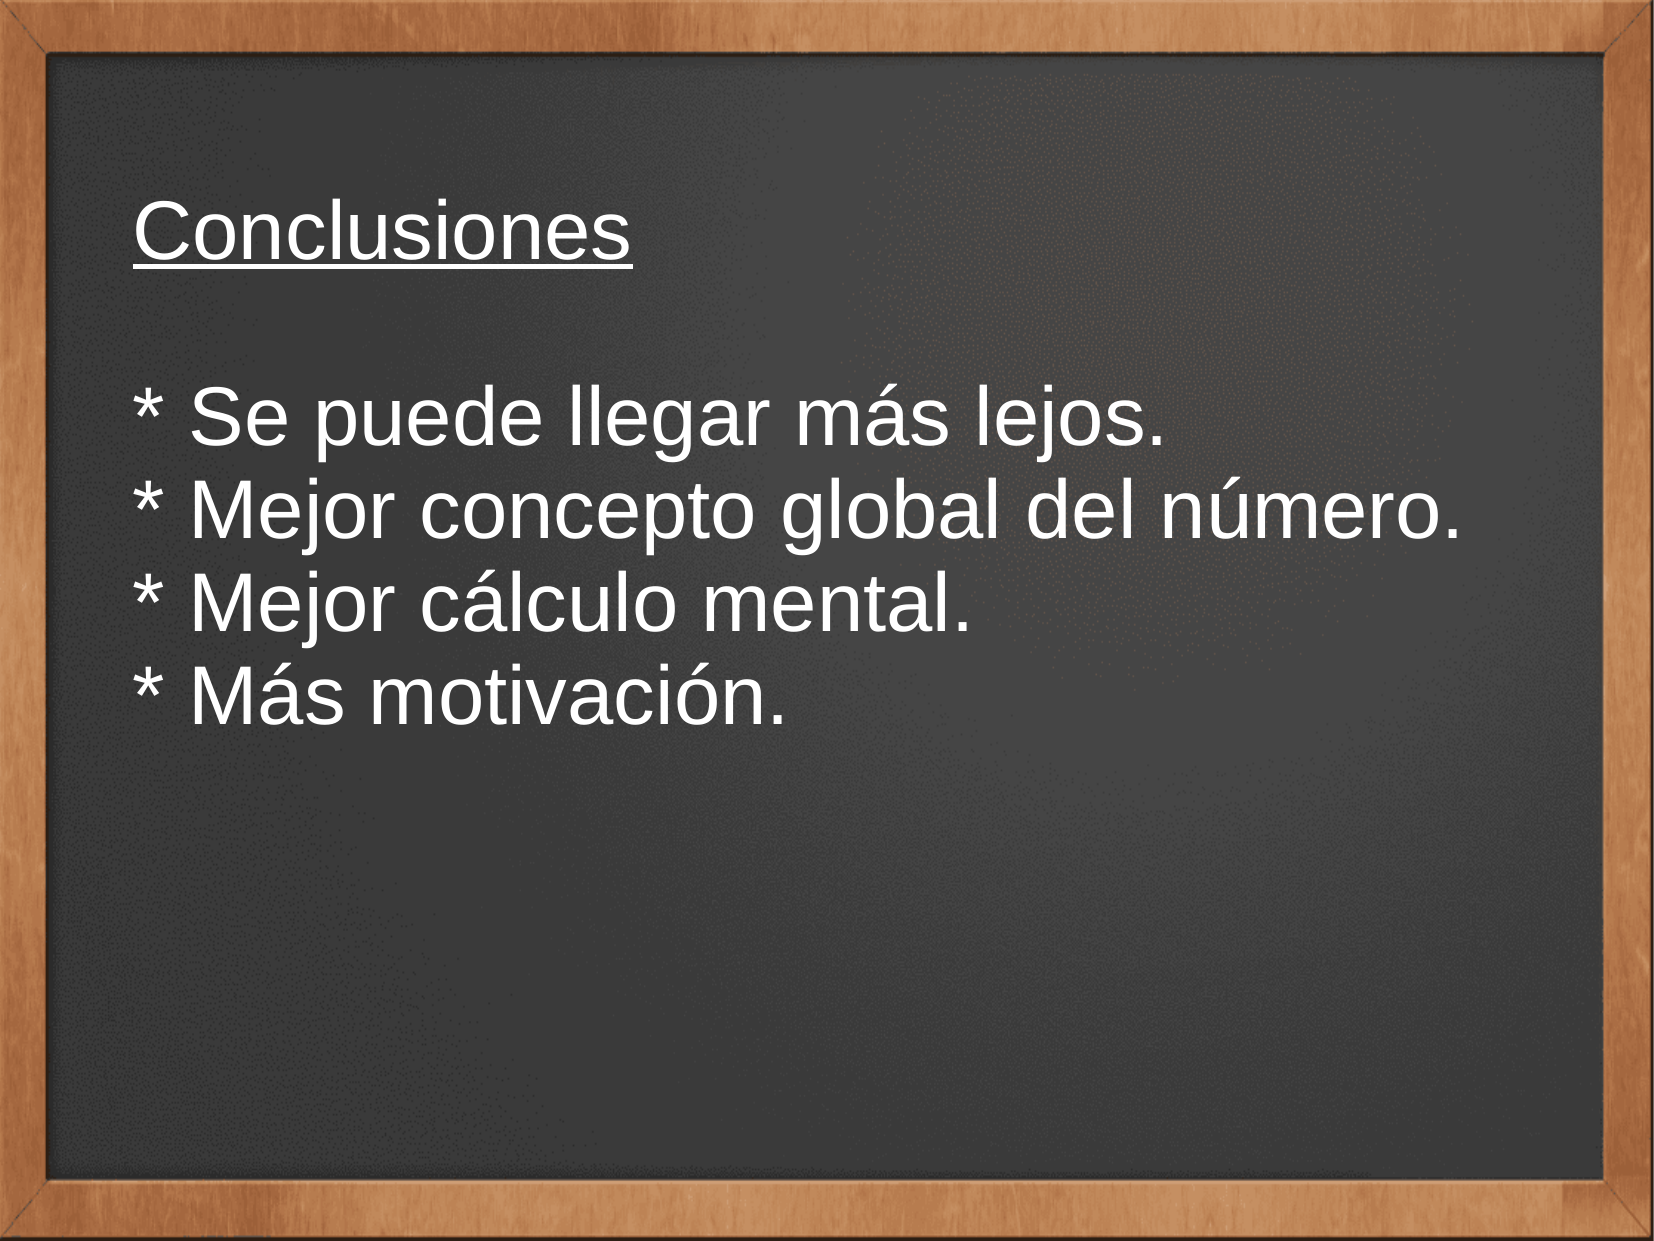

Conclusiones
* Se puede llegar más lejos.
* Mejor concepto global del número.
* Mejor cálculo mental.
* Más motivación.